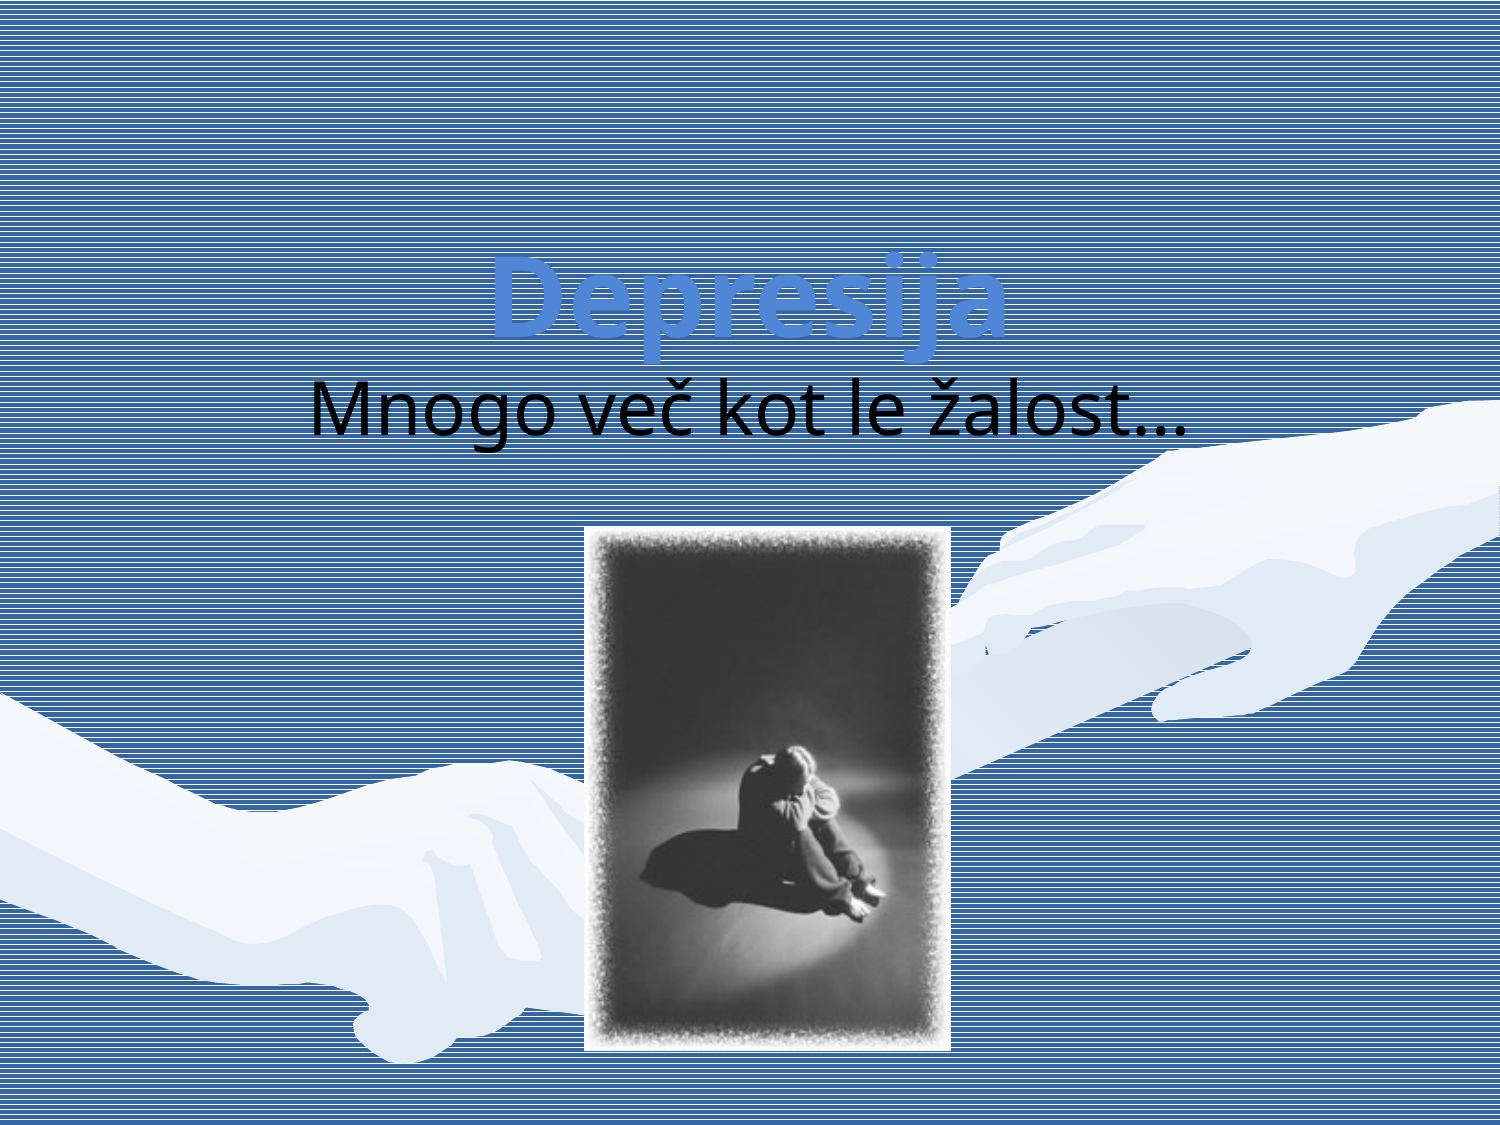

# Depresija Mnogo več kot le žalost…